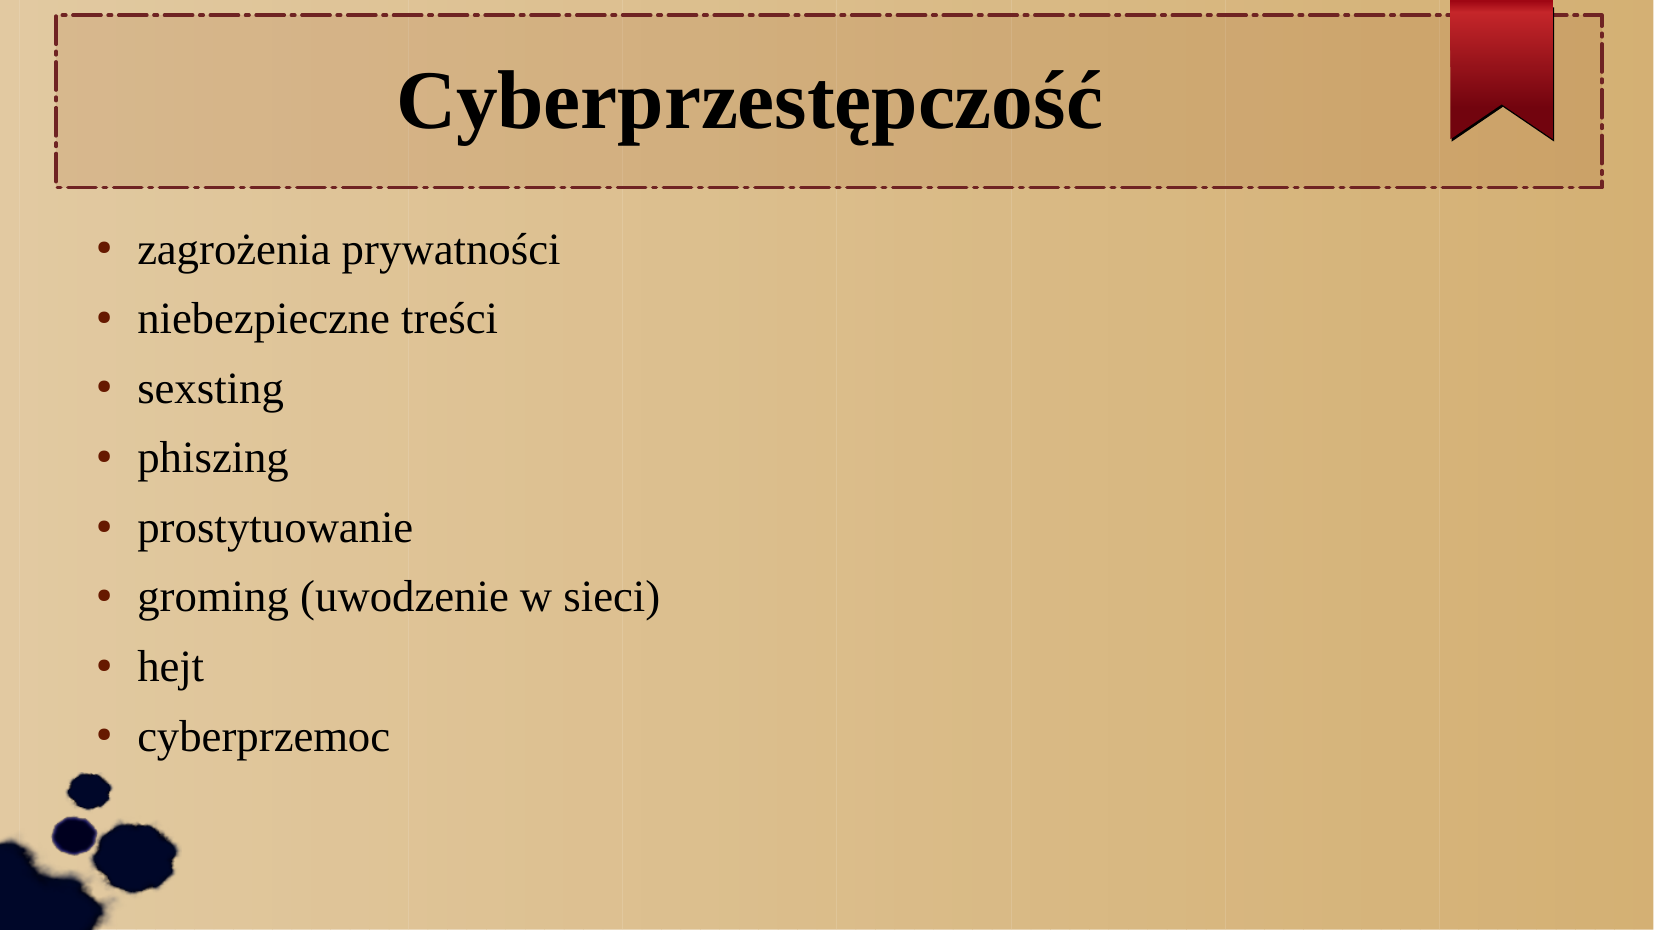

# Cyberprzestępczość
zagrożenia prywatności
niebezpieczne treści
sexsting
phiszing
prostytuowanie
groming (uwodzenie w sieci)
hejt
cyberprzemoc